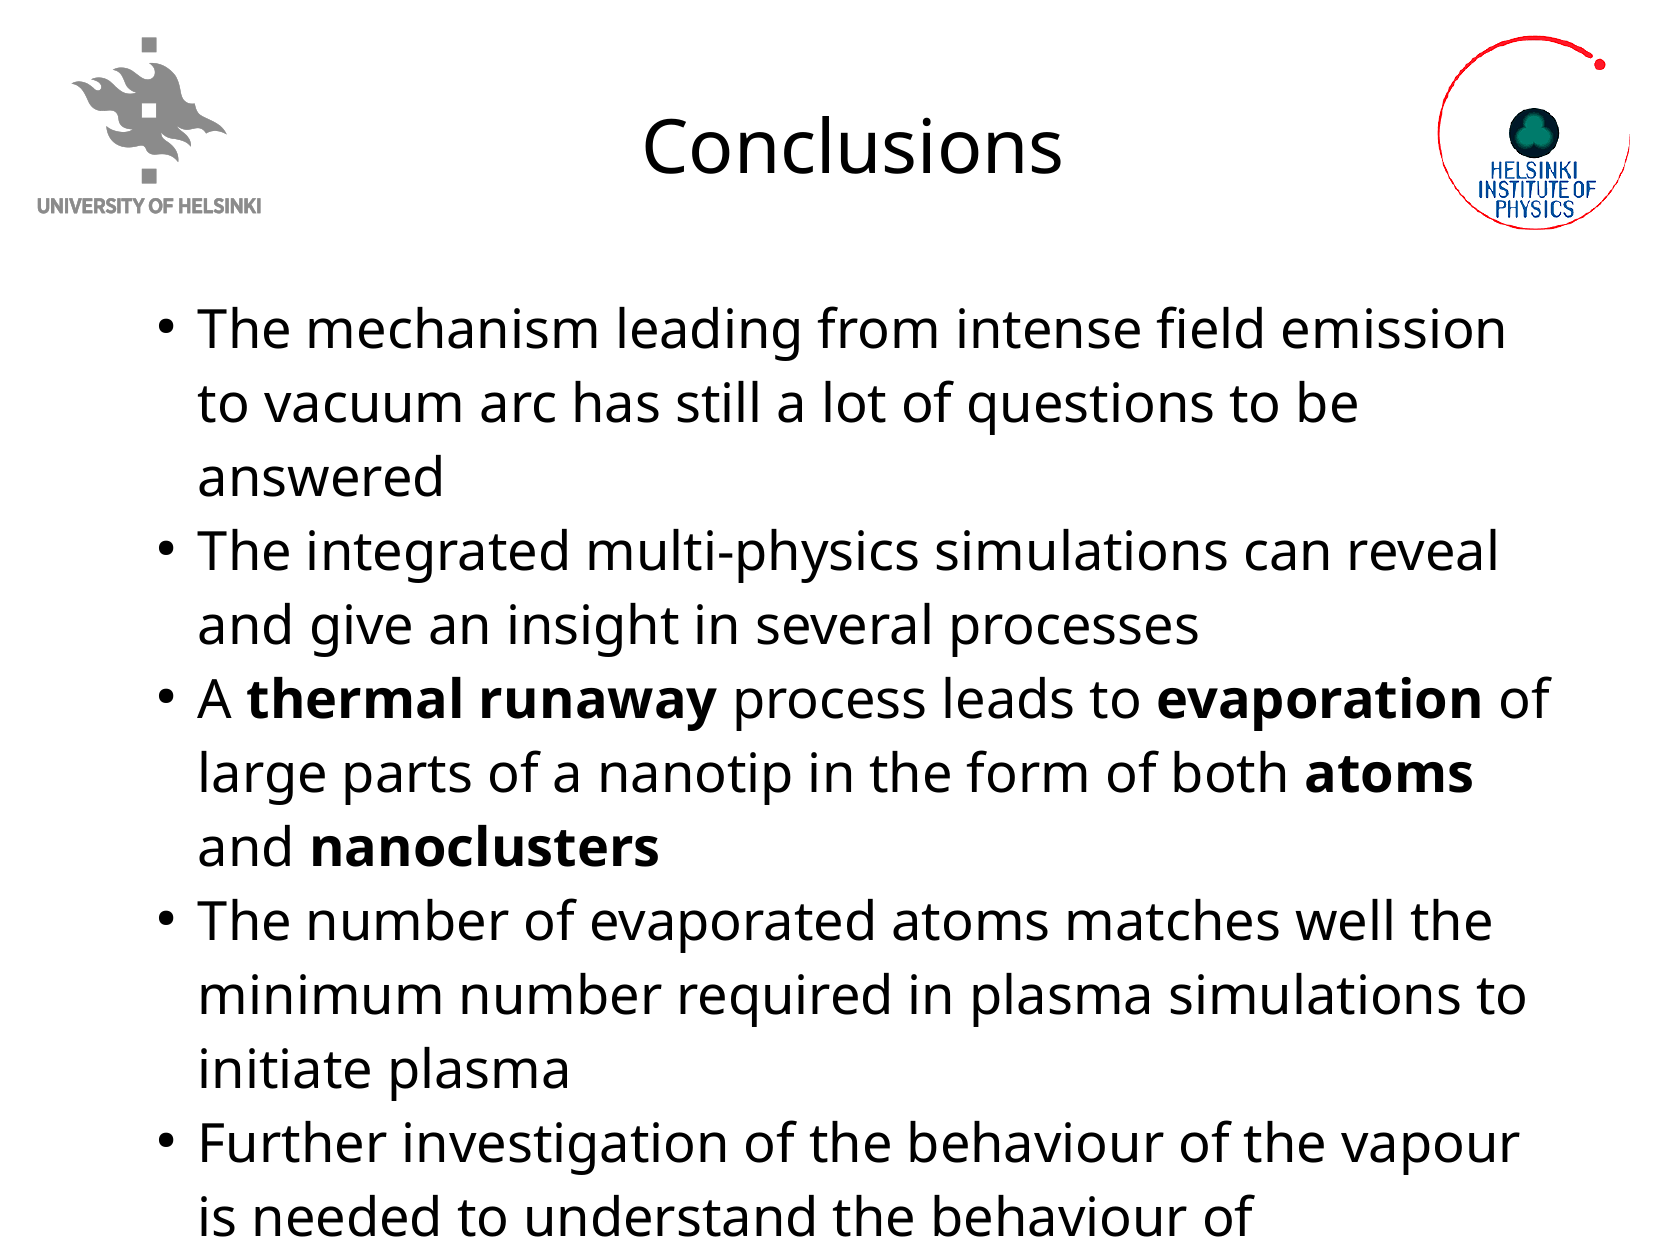

# Conclusions
The mechanism leading from intense field emission to vacuum arc has still a lot of questions to be answered
The integrated multi-physics simulations can reveal and give an insight in several processes
A thermal runaway process leads to evaporation of large parts of a nanotip in the form of both atoms and nanoclusters
The number of evaporated atoms matches well the minimum number required in plasma simulations to initiate plasma
Further investigation of the behaviour of the vapour is needed to understand the behaviour of mechanisms and fully connect to the plasma calculations.